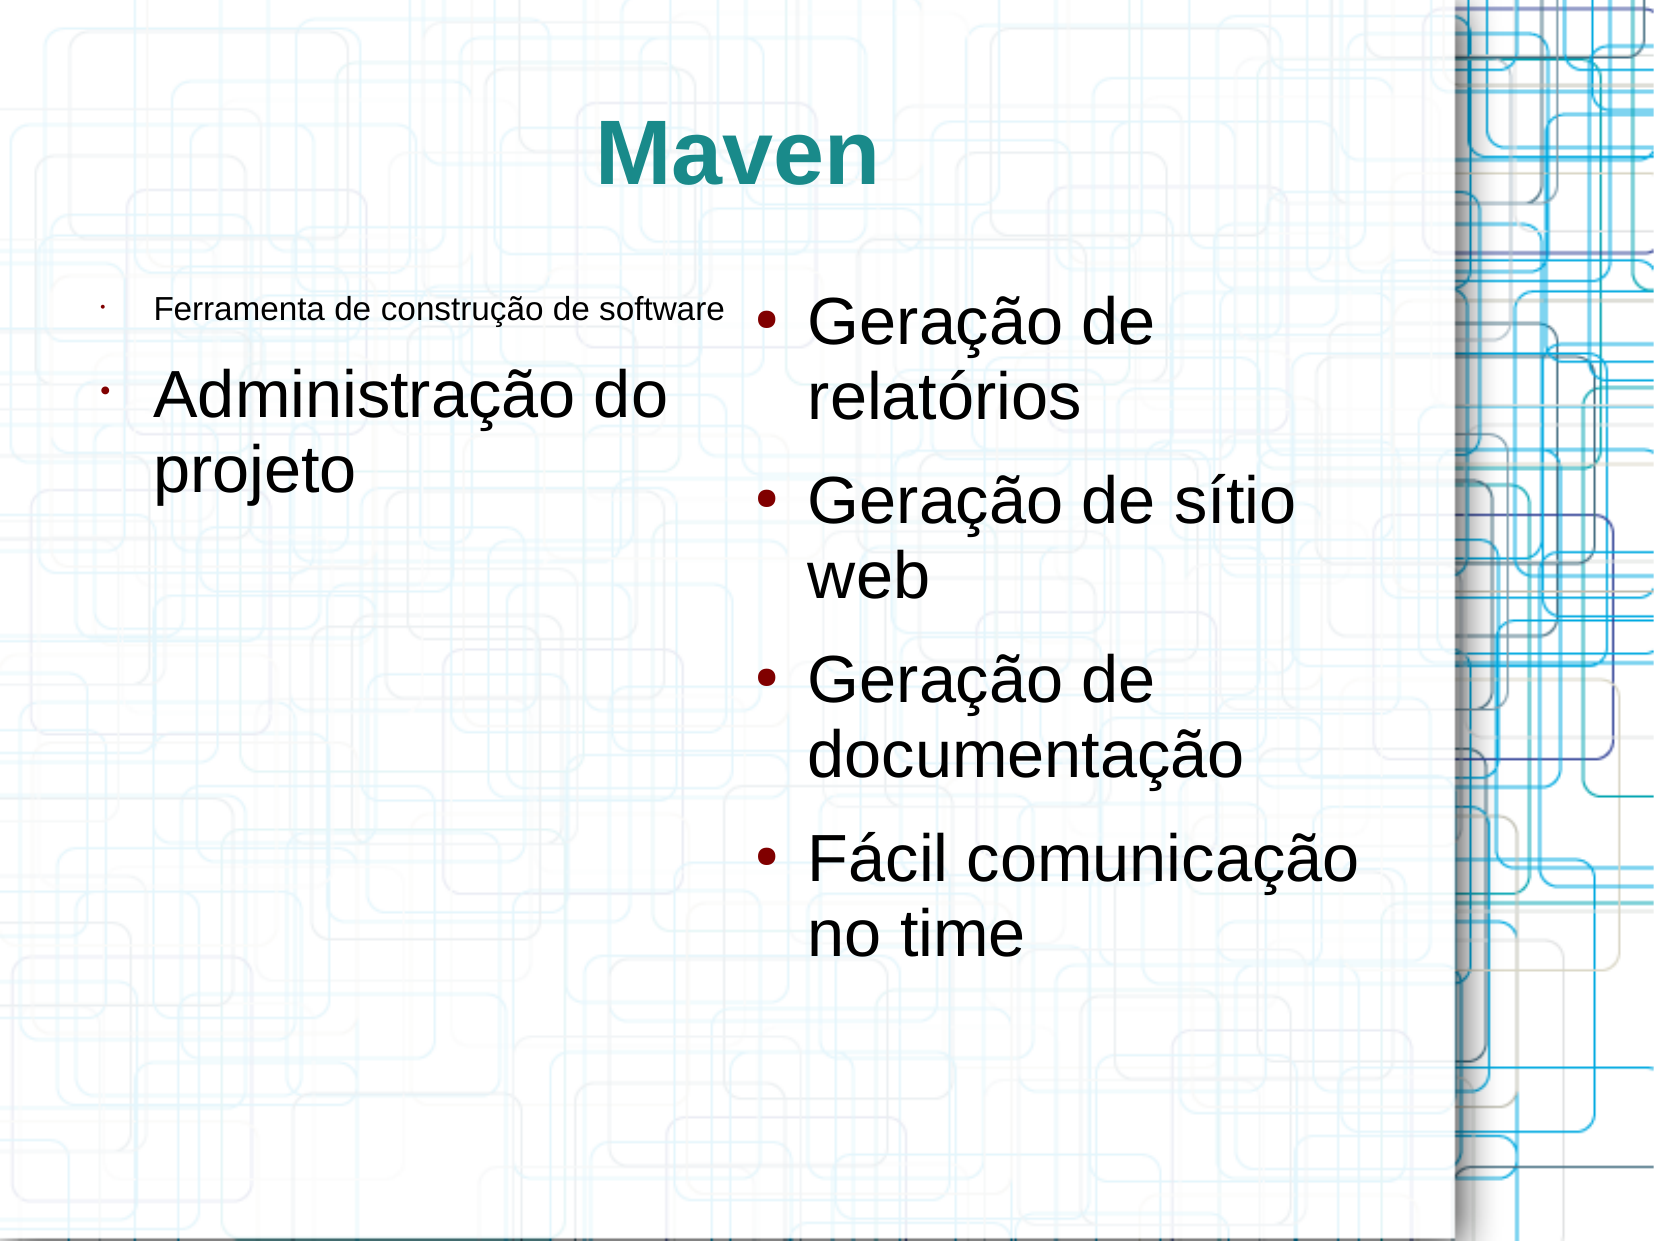

# Maven
Geração de relatórios
Geração de sítio web
Geração de documentação
Fácil comunicação no time
Ferramenta de construção de software
Administração do projeto